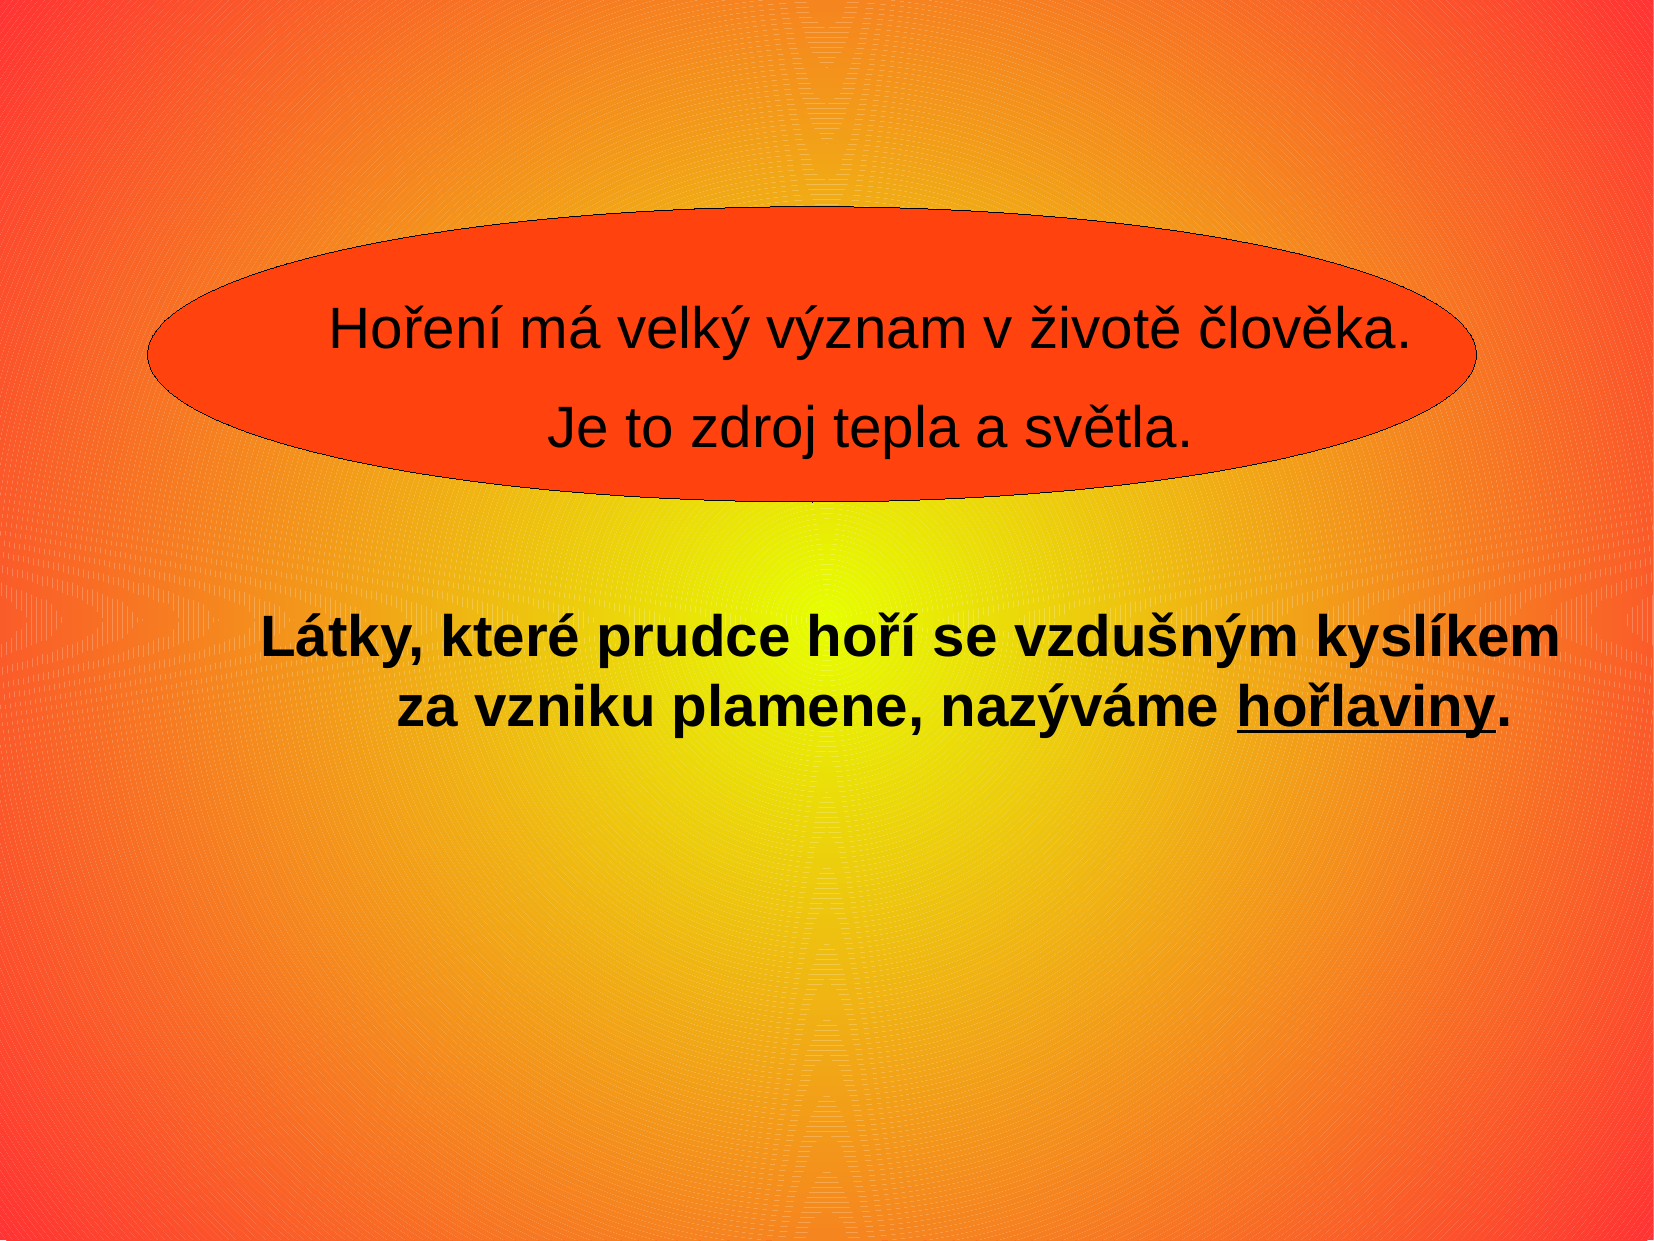

# Hoření má velký význam v životě člověka.
Je to zdroj tepla a světla.
 Látky, které prudce hoří se vzdušným kyslíkem za vzniku plamene, nazýváme hořlaviny.